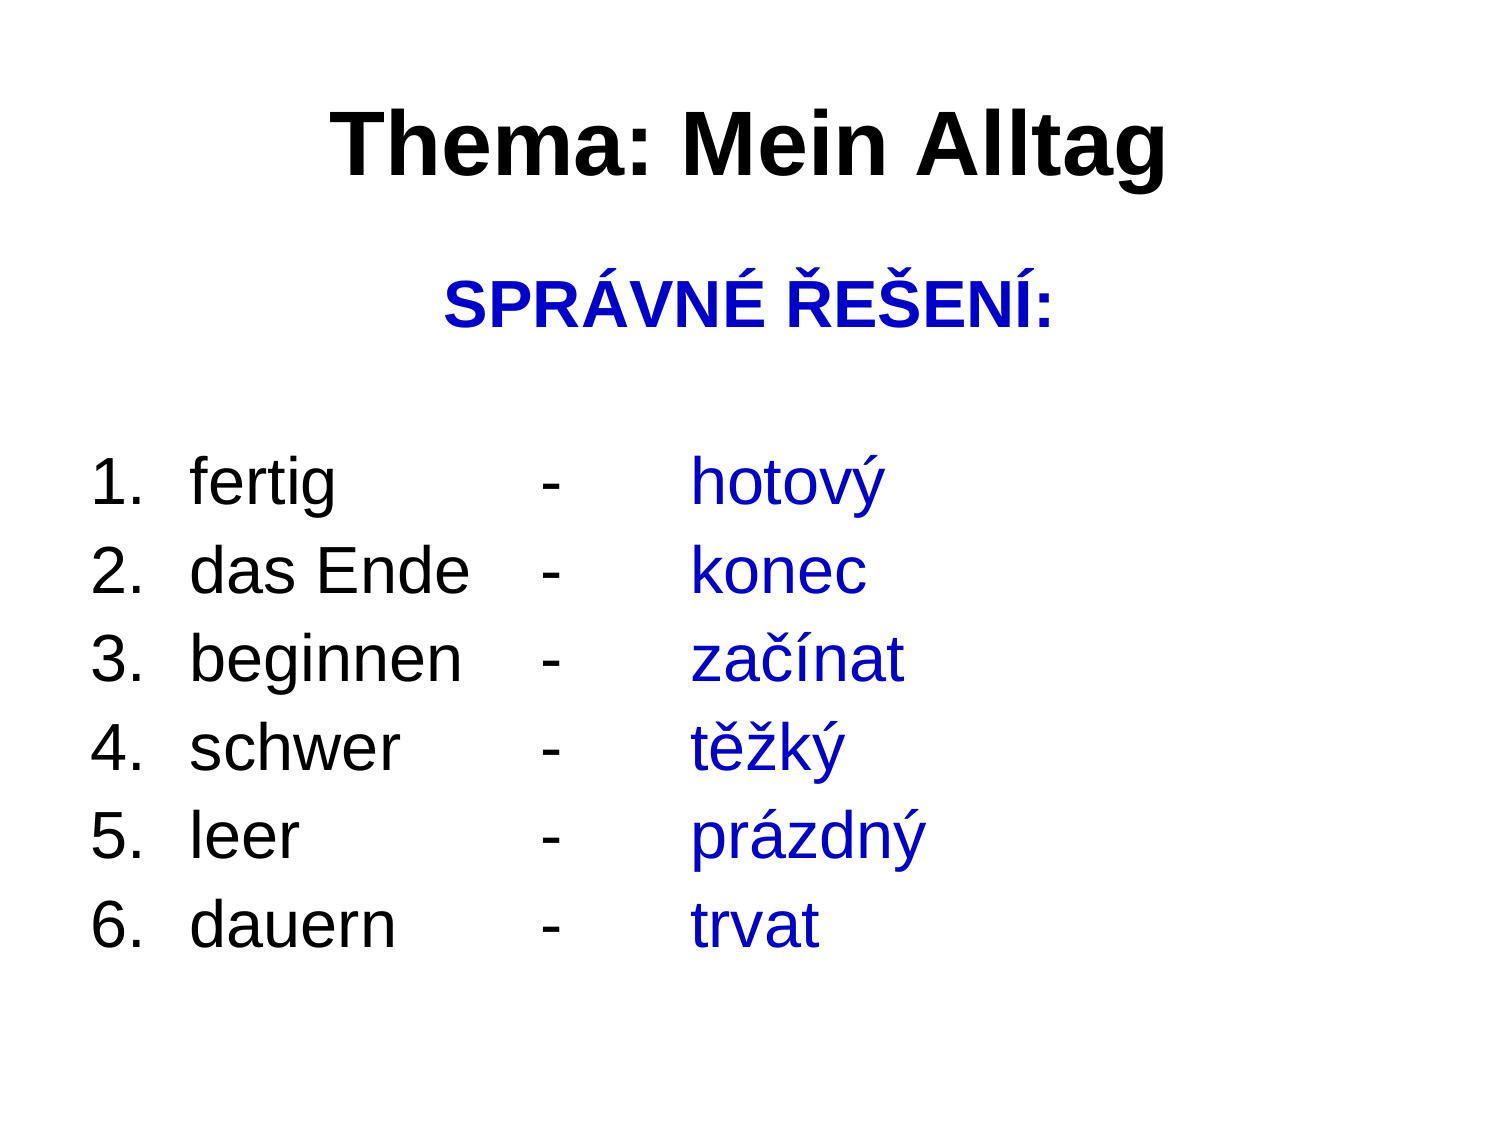

# Thema: Mein Alltag
SPRÁVNÉ ŘEŠENÍ:
fertig		-	hotový
das Ende	-	konec
beginnen	-	začínat
schwer	-	těžký
leer		-	prázdný
dauern	-	trvat